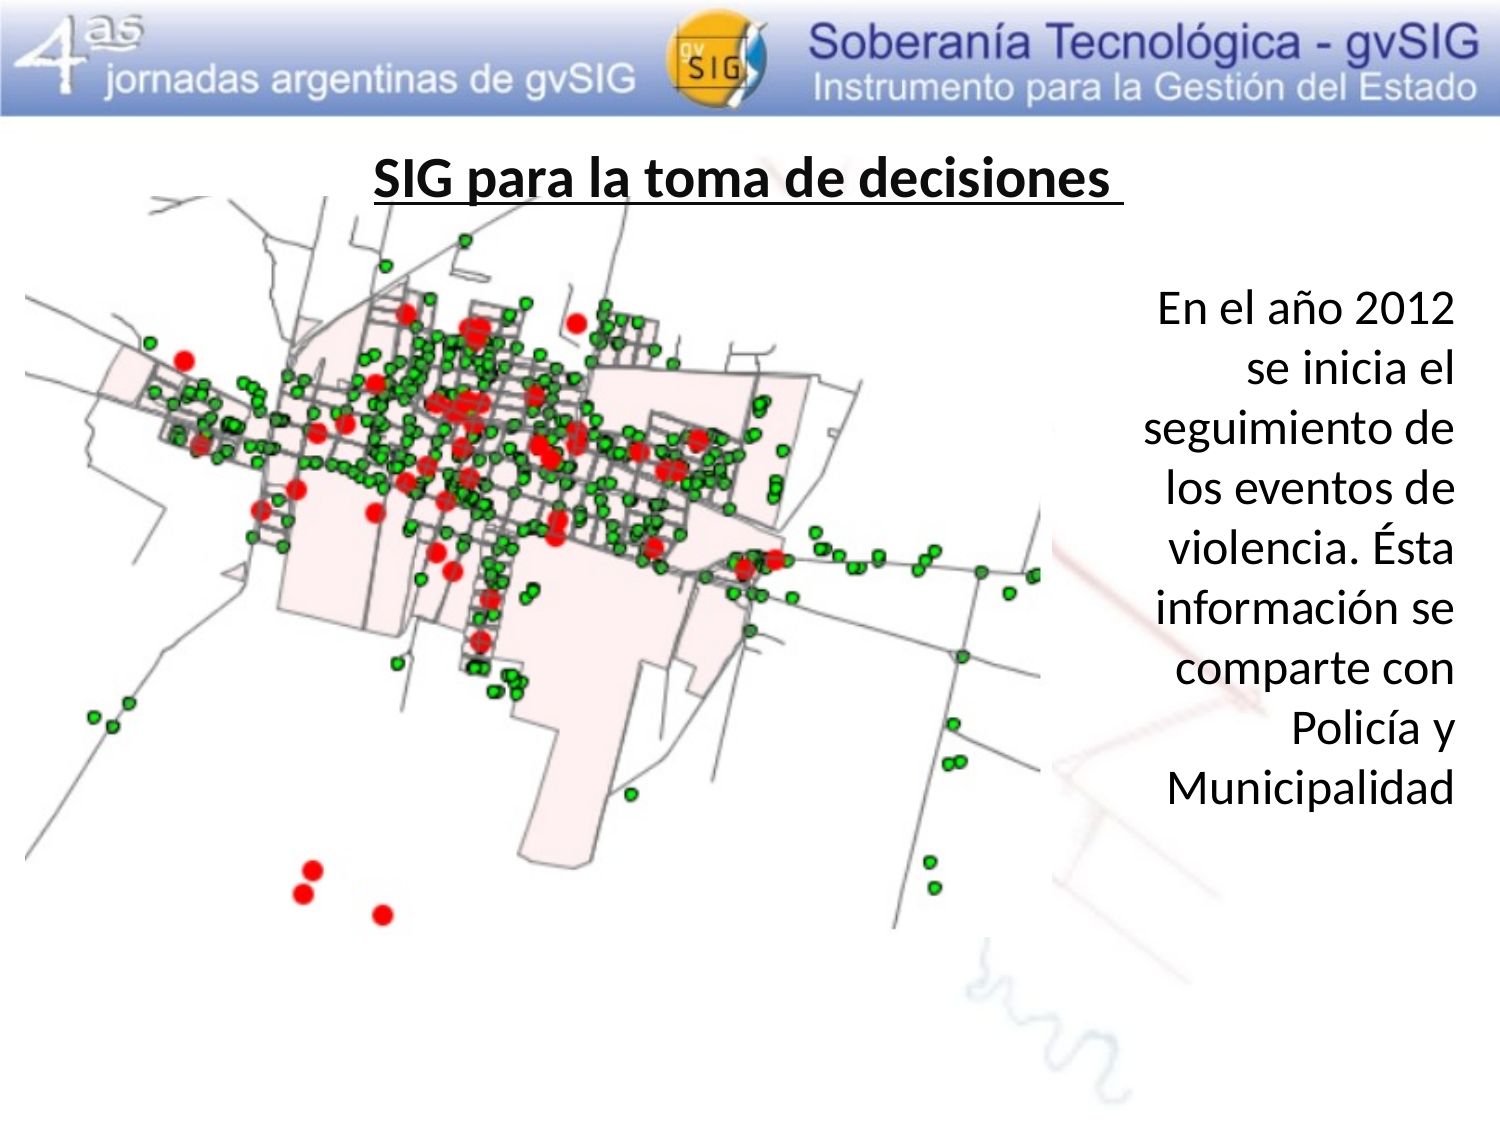

SIG para la toma de decisiones
En el año 2012 se inicia el seguimiento de los eventos de violencia. Ésta información se comparte con Policía y Municipalidad